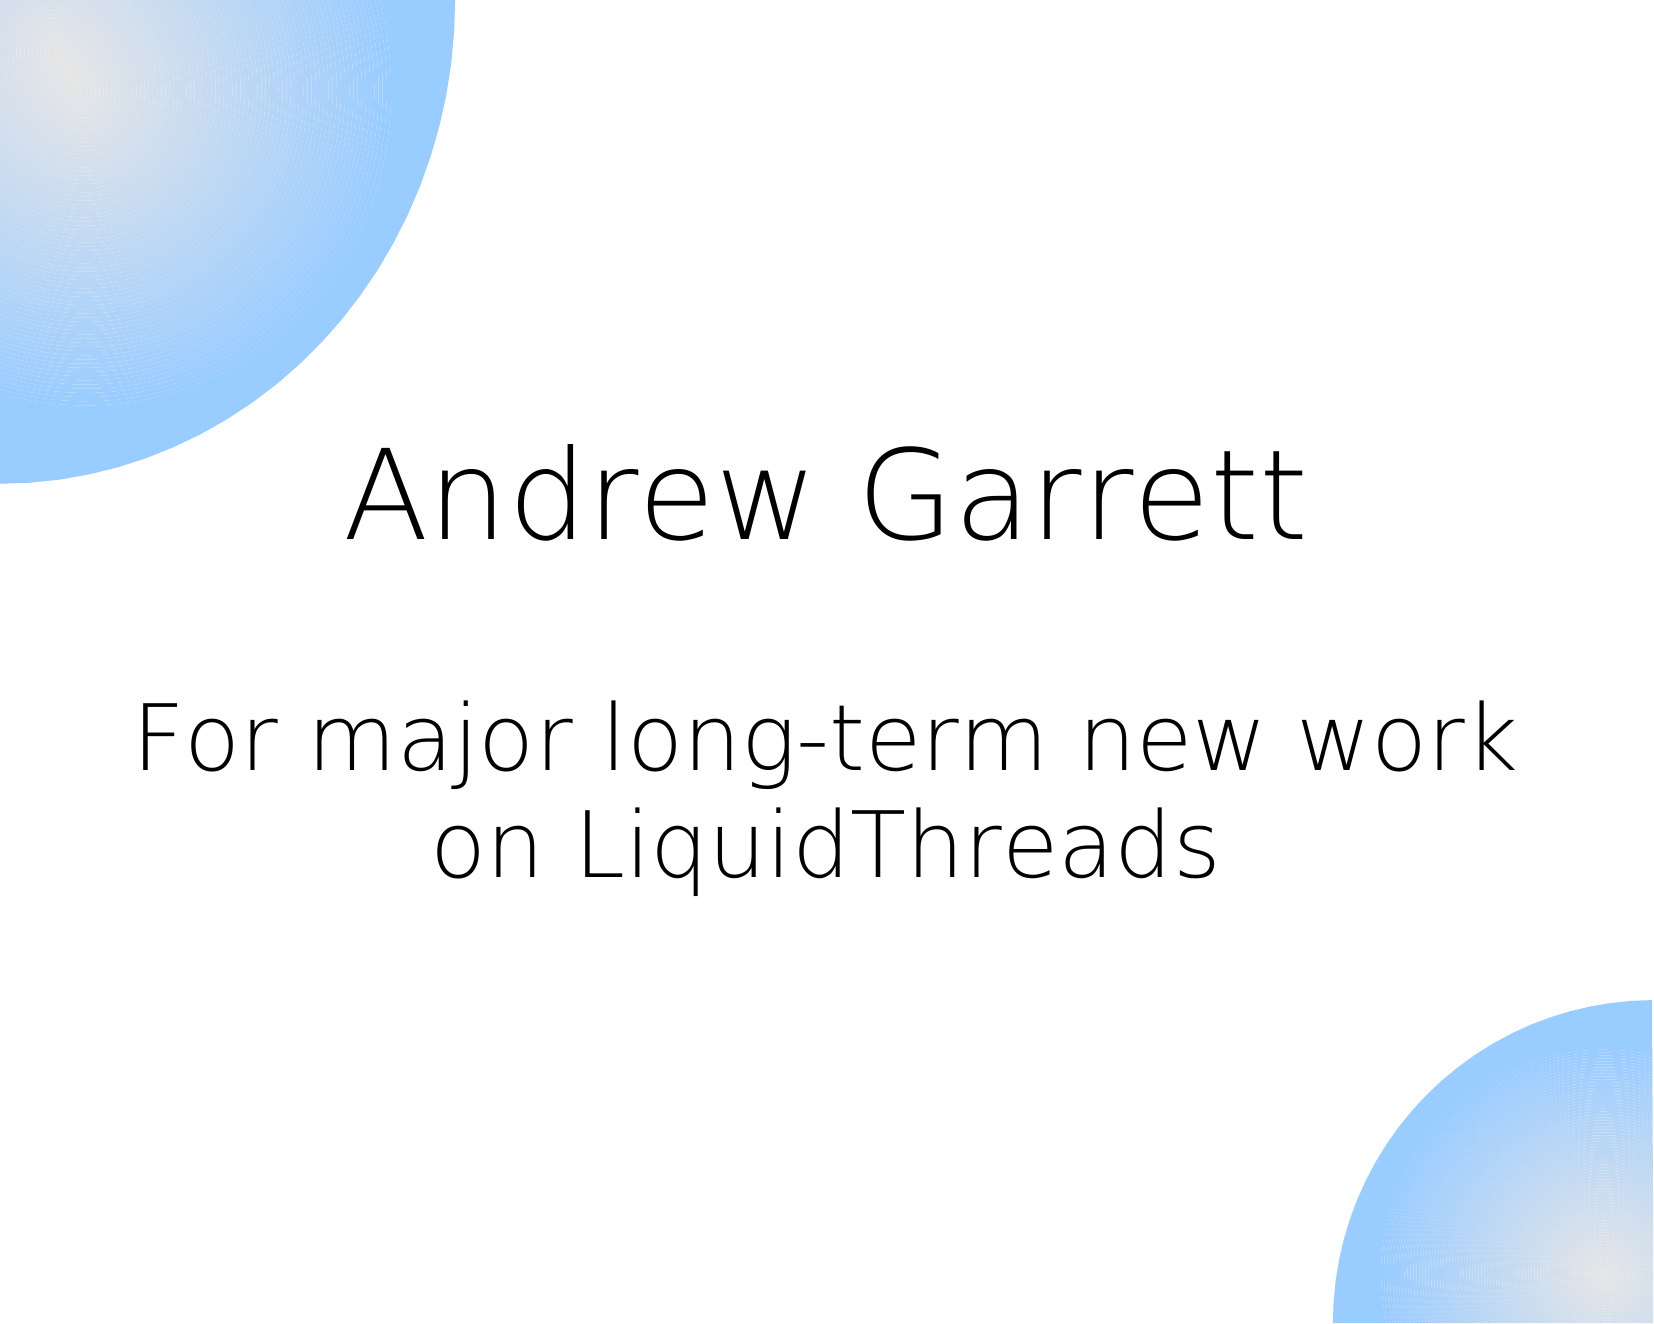

# Andrew Garrett
For major long-term new work on LiquidThreads